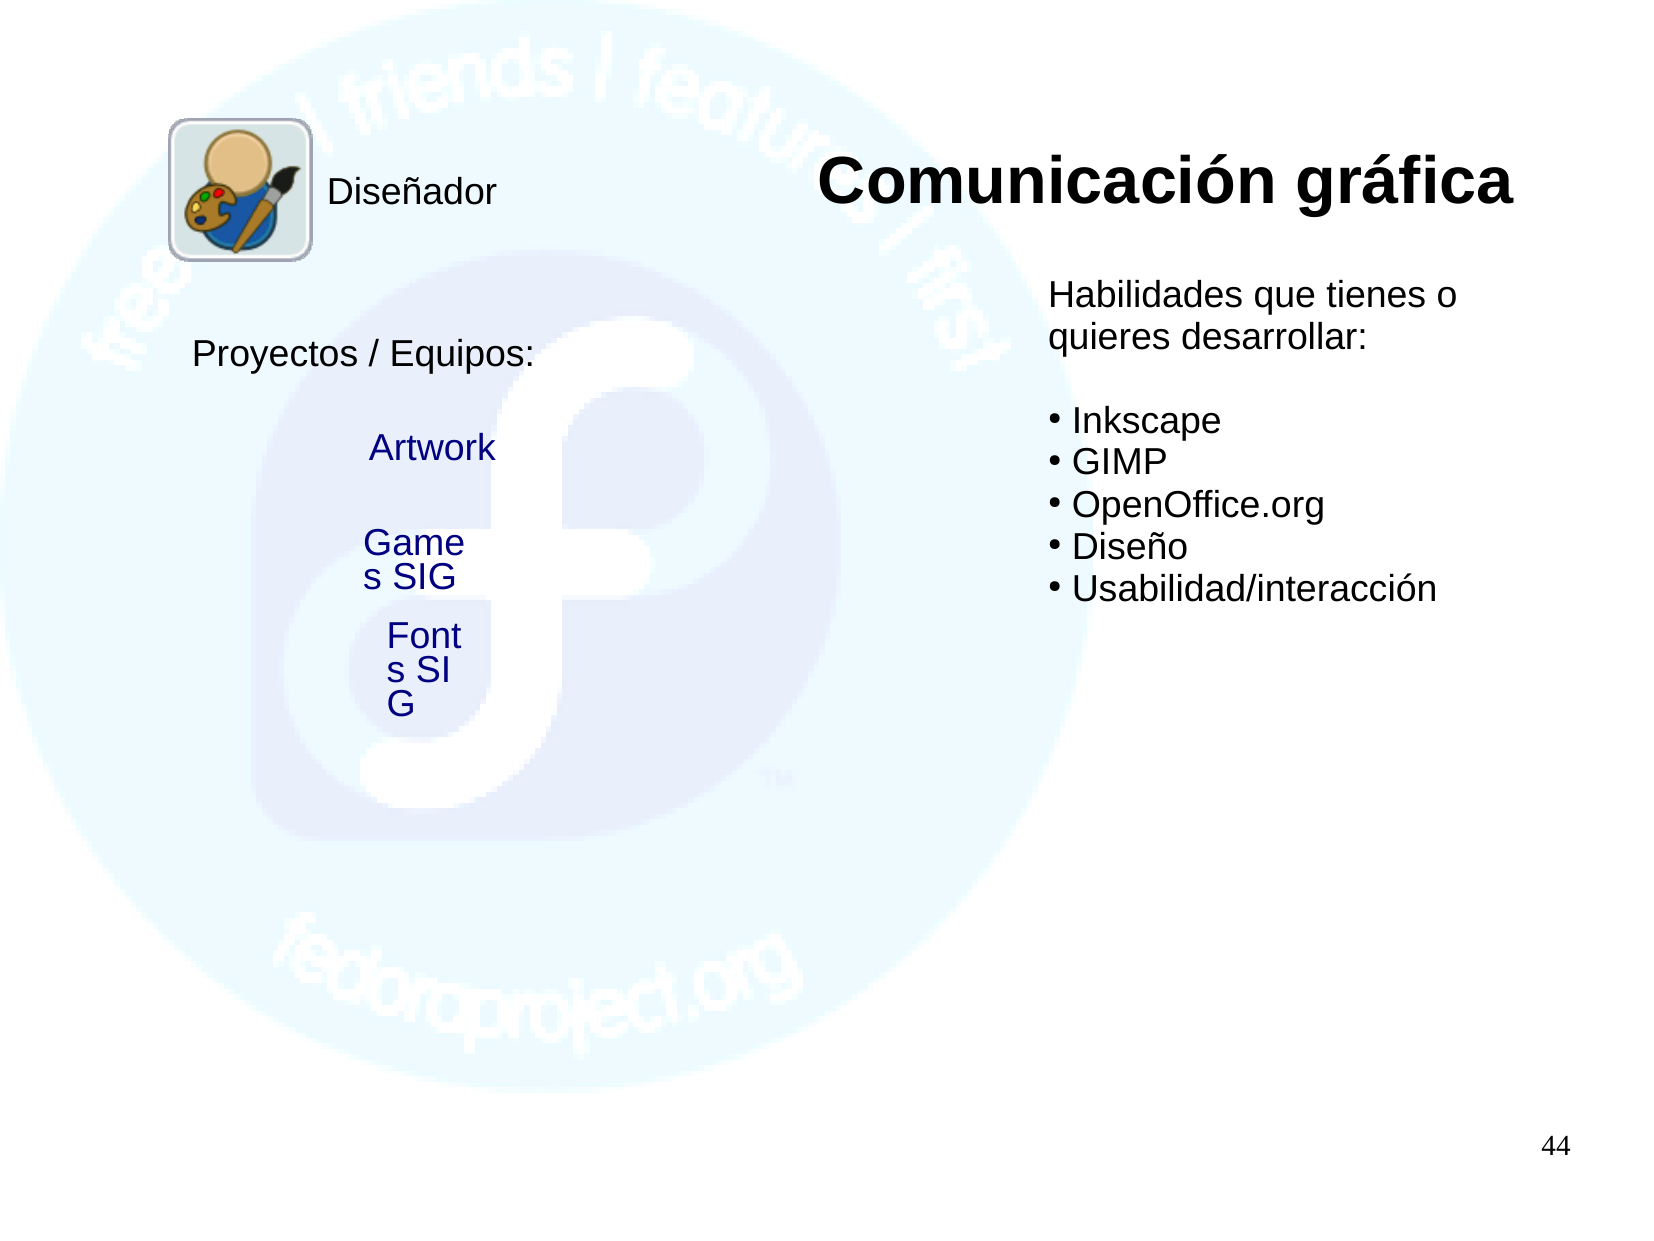

Diseñador
Comunicación gráfica
Habilidades que tienes o quieres desarrollar:
 Inkscape
 GIMP
 OpenOffice.org
 Diseño
 Usabilidad/interacción
Proyectos / Equipos:
Artwork
Games SIG
Fonts SIG
44